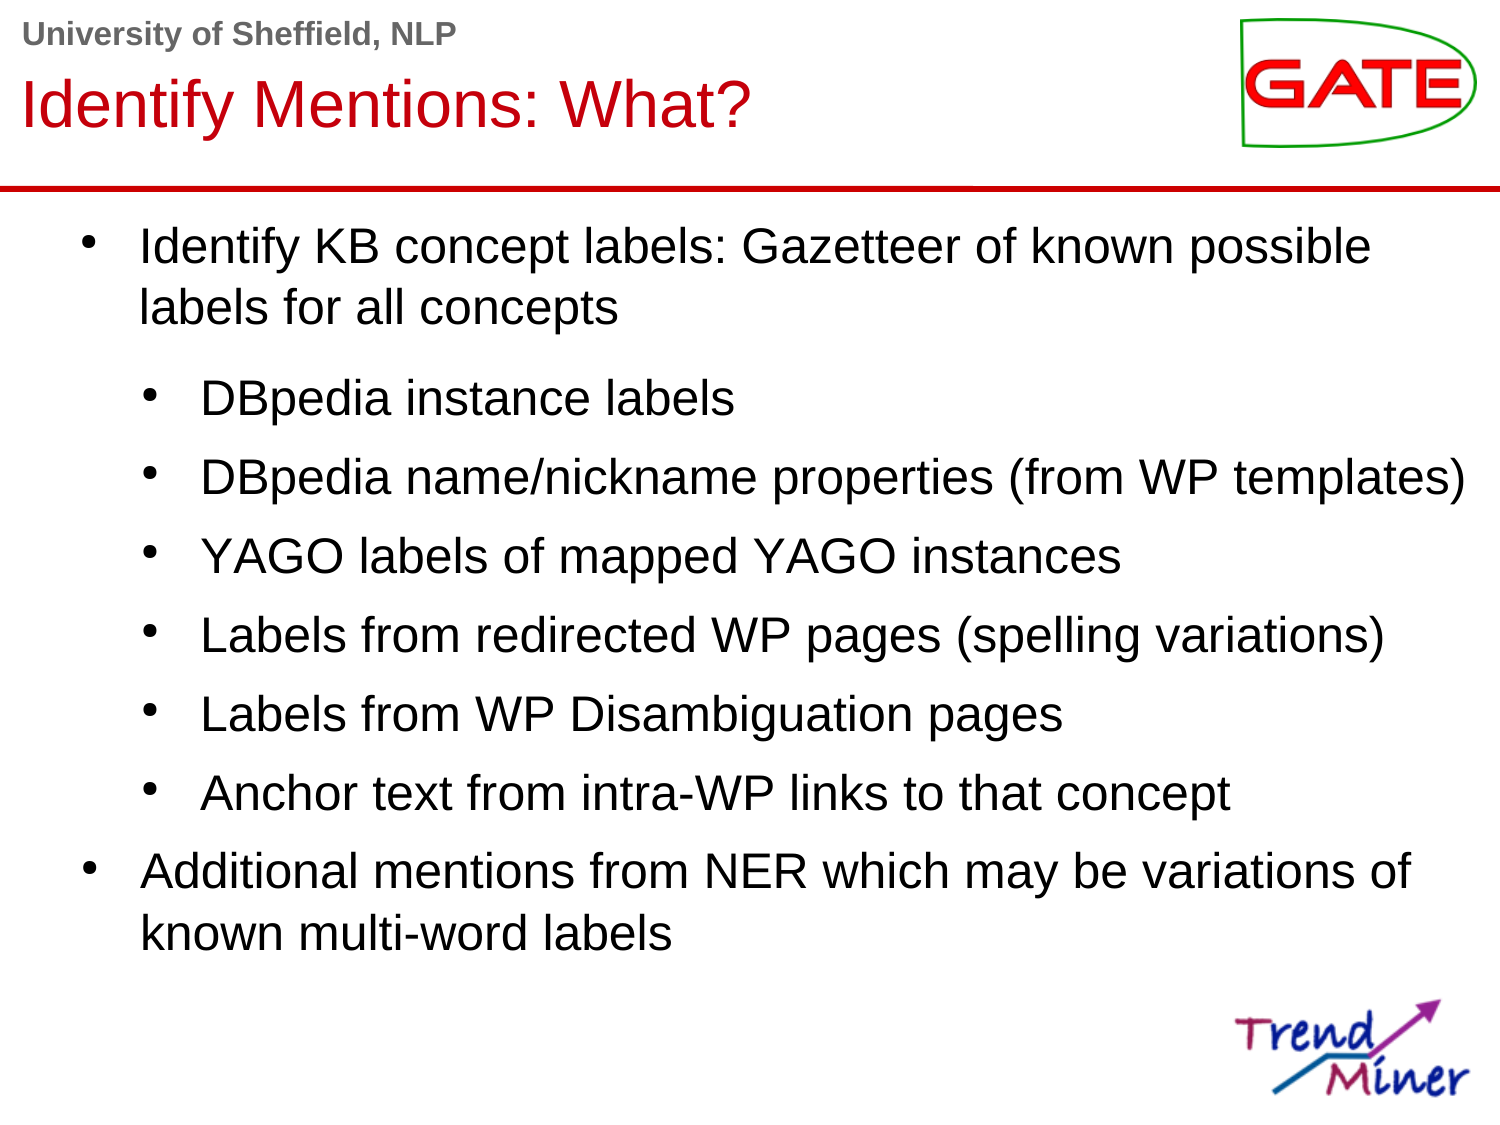

# Identify Mentions: What?
Identify KB concept labels: Gazetteer of known possible labels for all concepts
DBpedia instance labels
DBpedia name/nickname properties (from WP templates)
YAGO labels of mapped YAGO instances
Labels from redirected WP pages (spelling variations)
Labels from WP Disambiguation pages
Anchor text from intra-WP links to that concept
Additional mentions from NER which may be variations of known multi-word labels